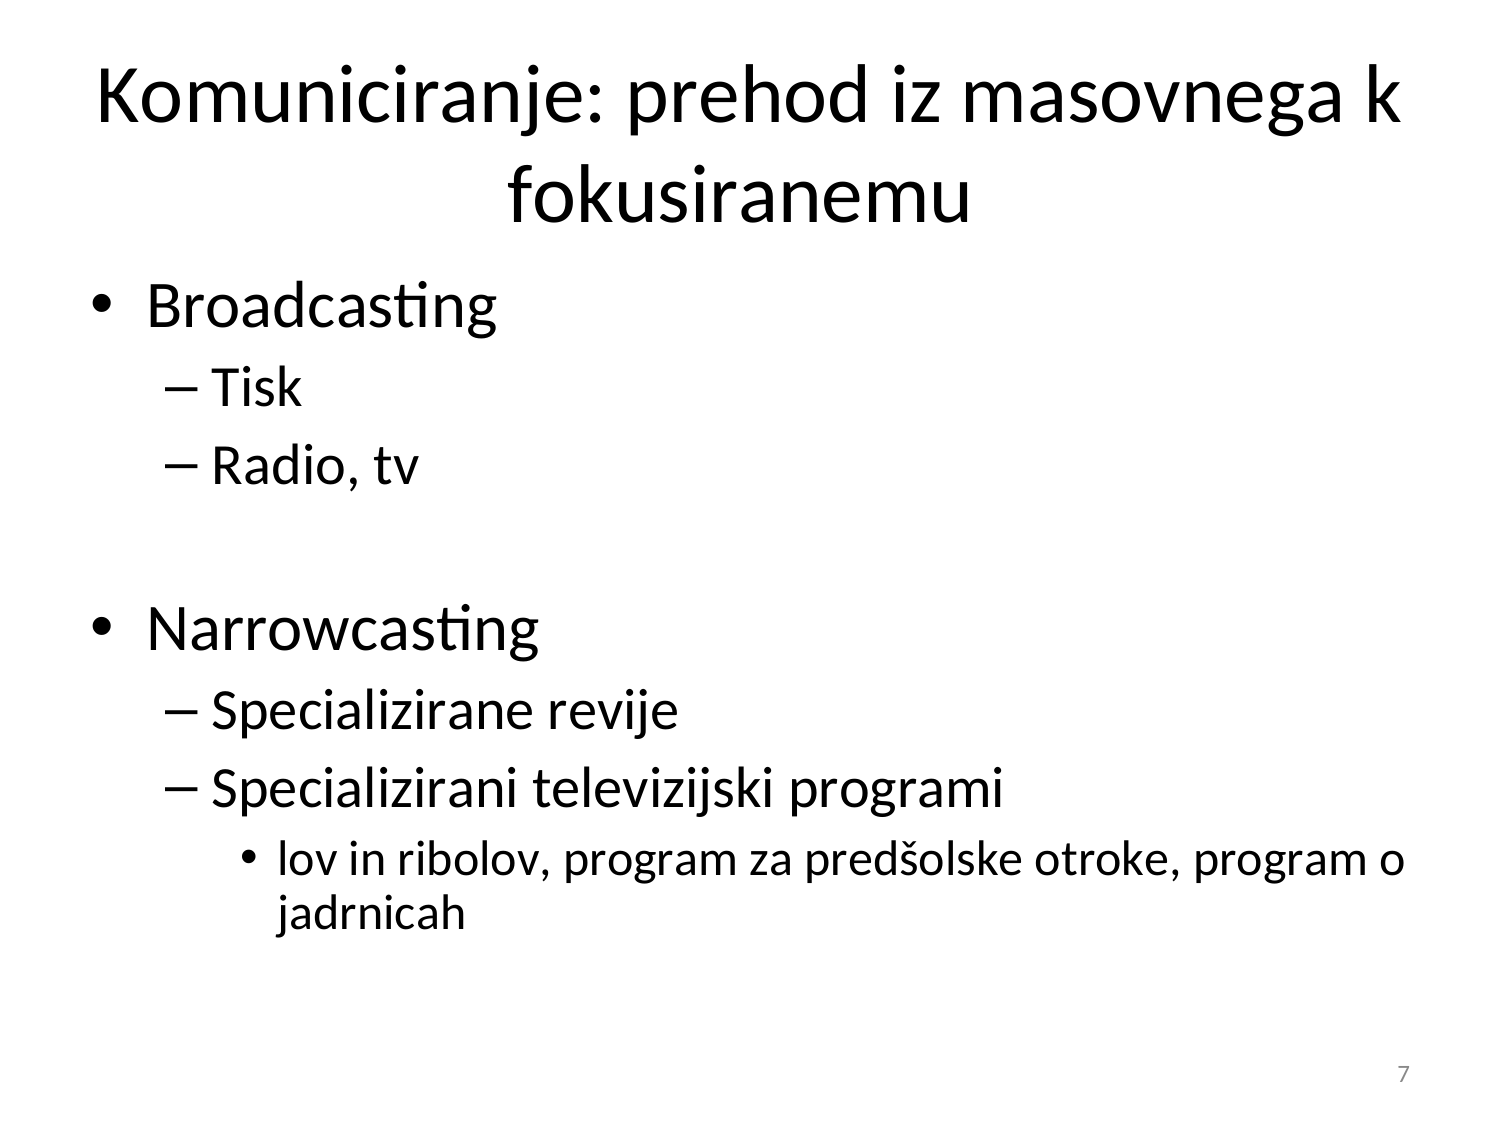

# Komuniciranje: prehod iz masovnega k fokusiranemu
Broadcasting
Tisk
Radio, tv
Narrowcasting
Specializirane revije
Specializirani televizijski programi
lov in ribolov, program za predšolske otroke, program o jadrnicah